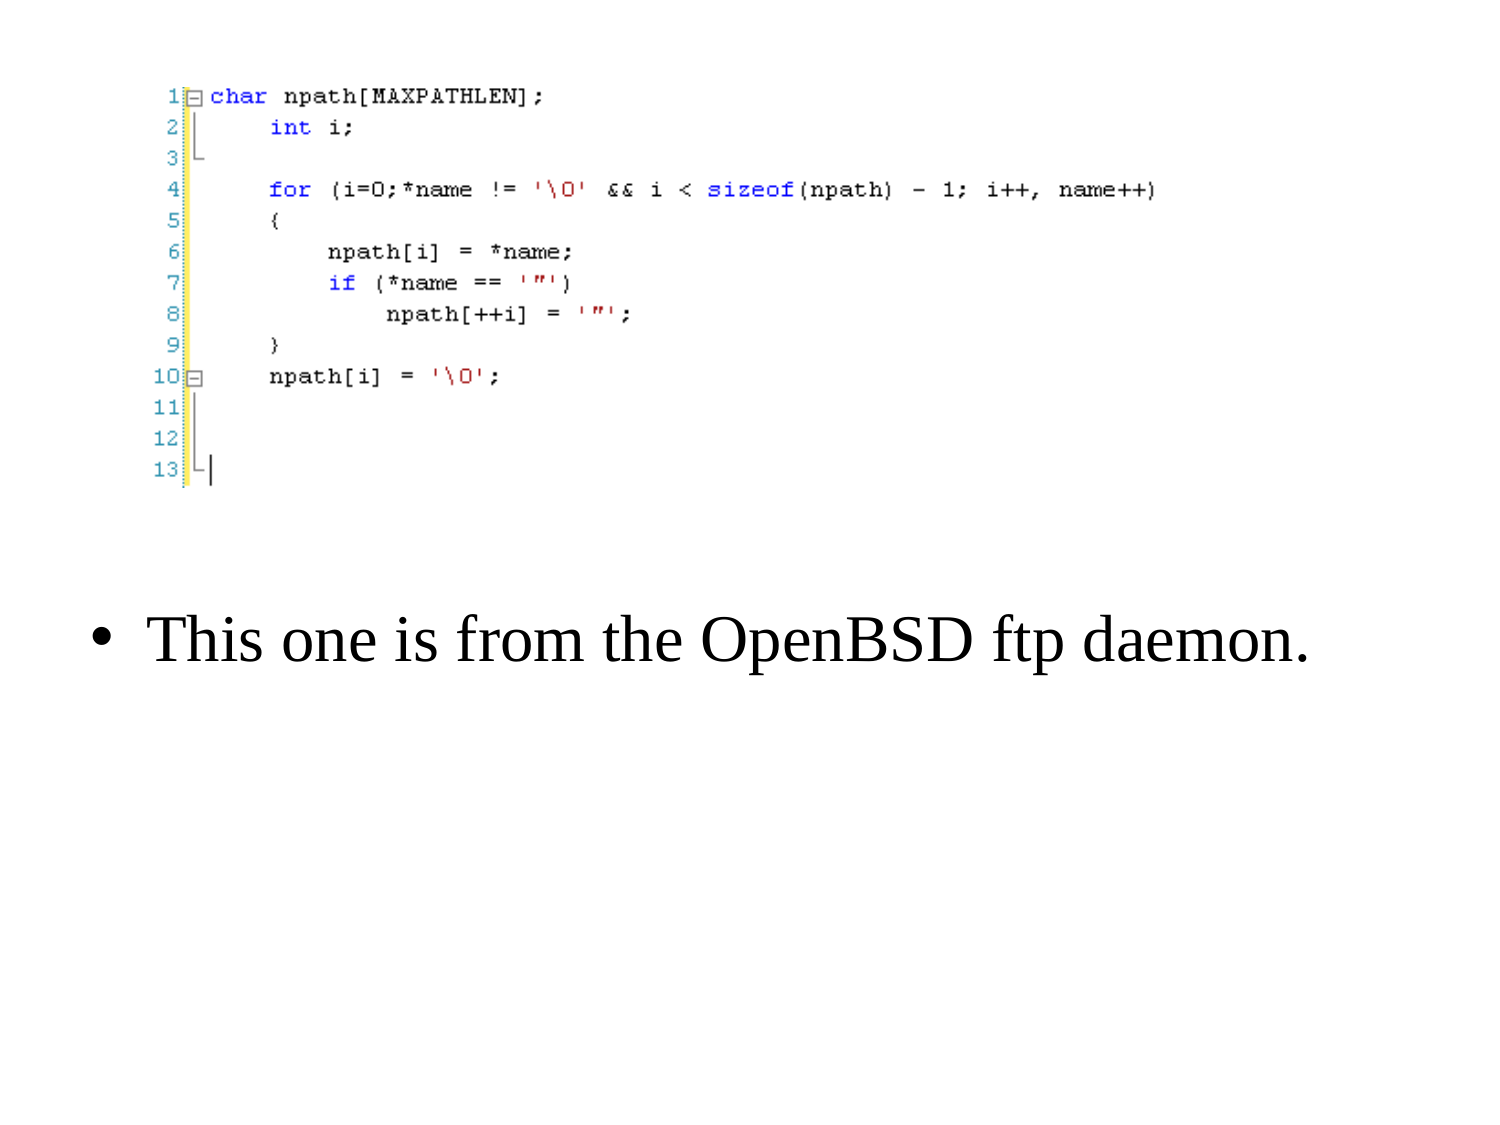

# This one is from the OpenBSD ftp daemon.